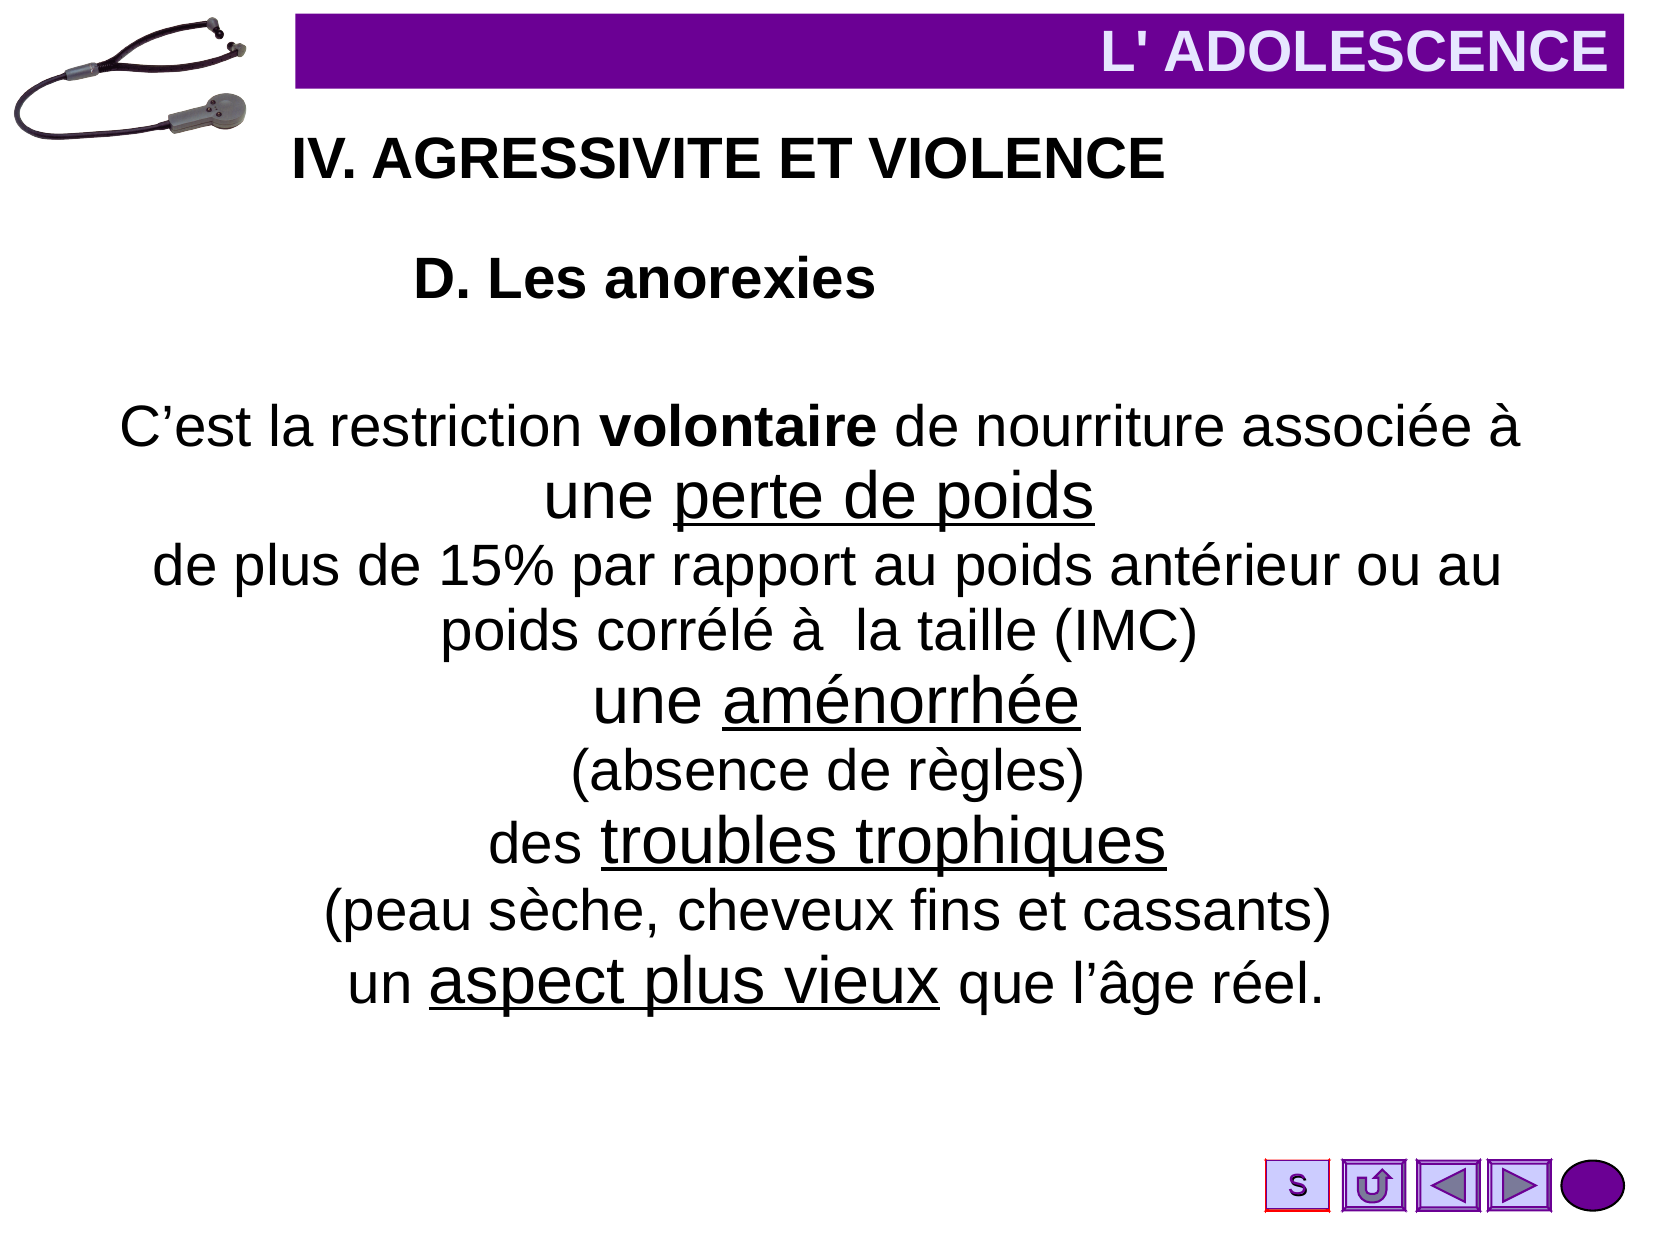

L' ADOLESCENCE
IV. AGRESSIVITE ET VIOLENCE
D. Les anorexies
C’est la restriction volontaire de nourriture associée à
une perte de poids
de plus de 15% par rapport au poids antérieur ou au poids corrélé à  la taille (IMC)
 une aménorrhée
(absence de règles)
 des troubles trophiques
(peau sèche, cheveux fins et cassants)
 un aspect plus vieux que l’âge réel.